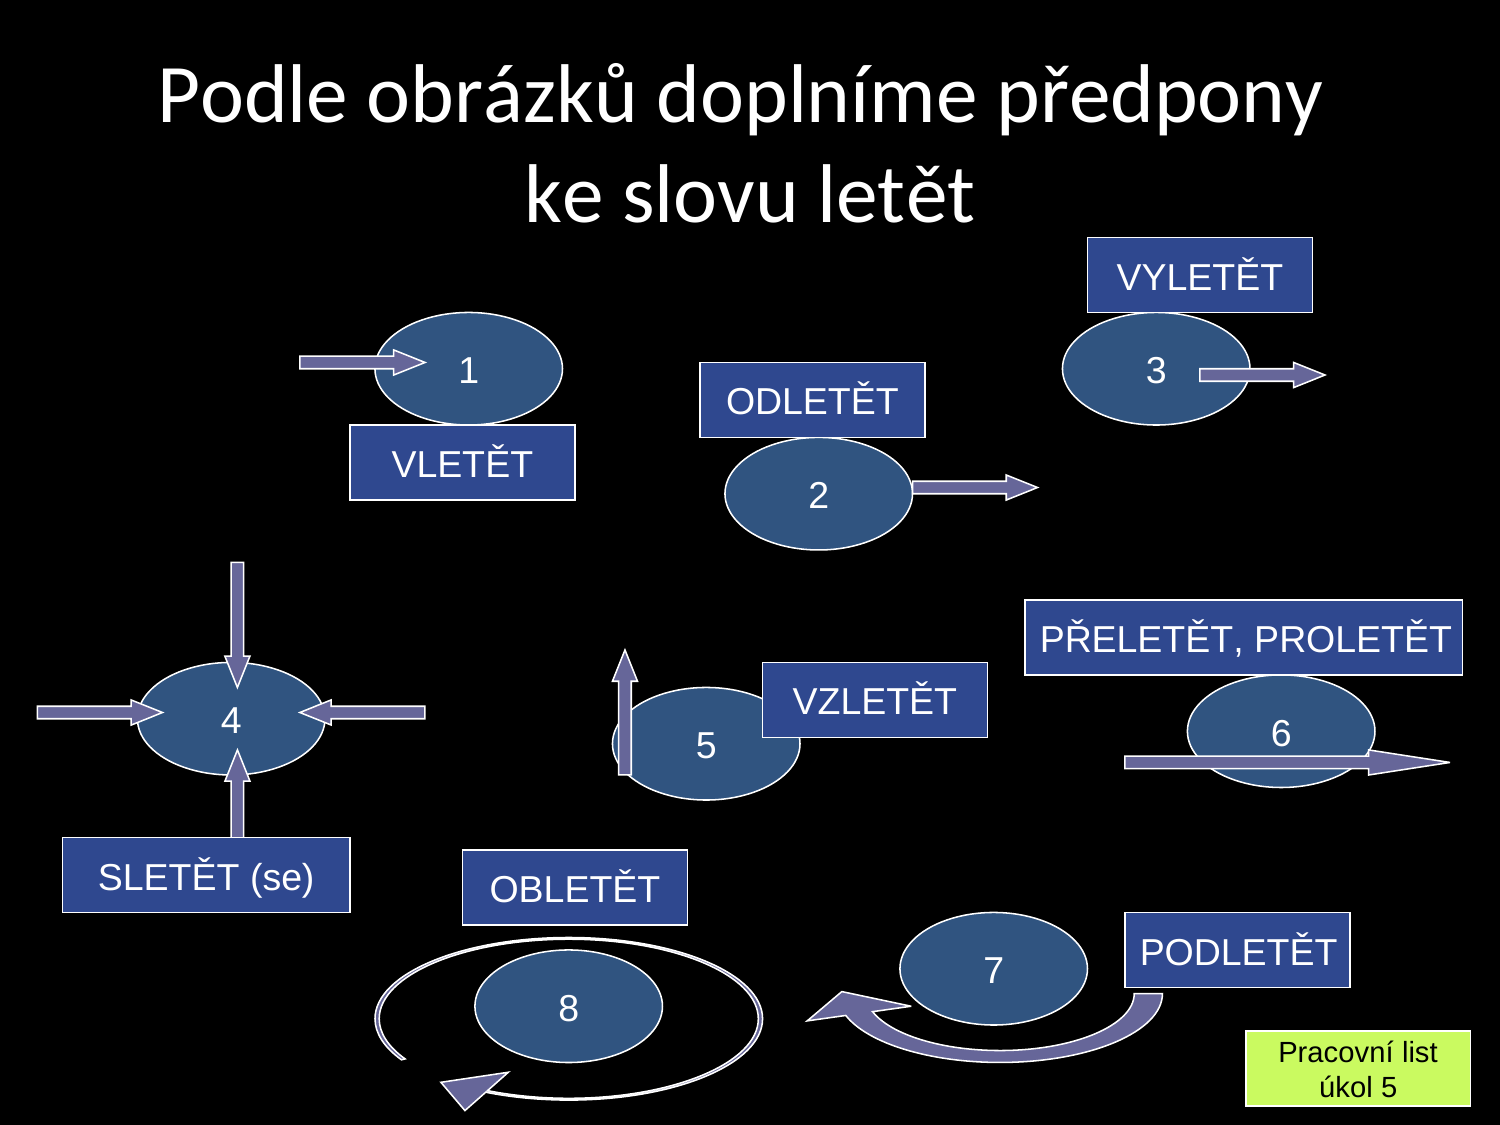

# Podle obrázků doplníme předpony ke slovu letět
VYLETĚT
1
3
ODLETĚT
VLETĚT
2
PŘELETĚT, PROLETĚT
4
VZLETĚT
6
5
SLETĚT (se)
OBLETĚT
7
PODLETĚT
8
Pracovní list
úkol 5